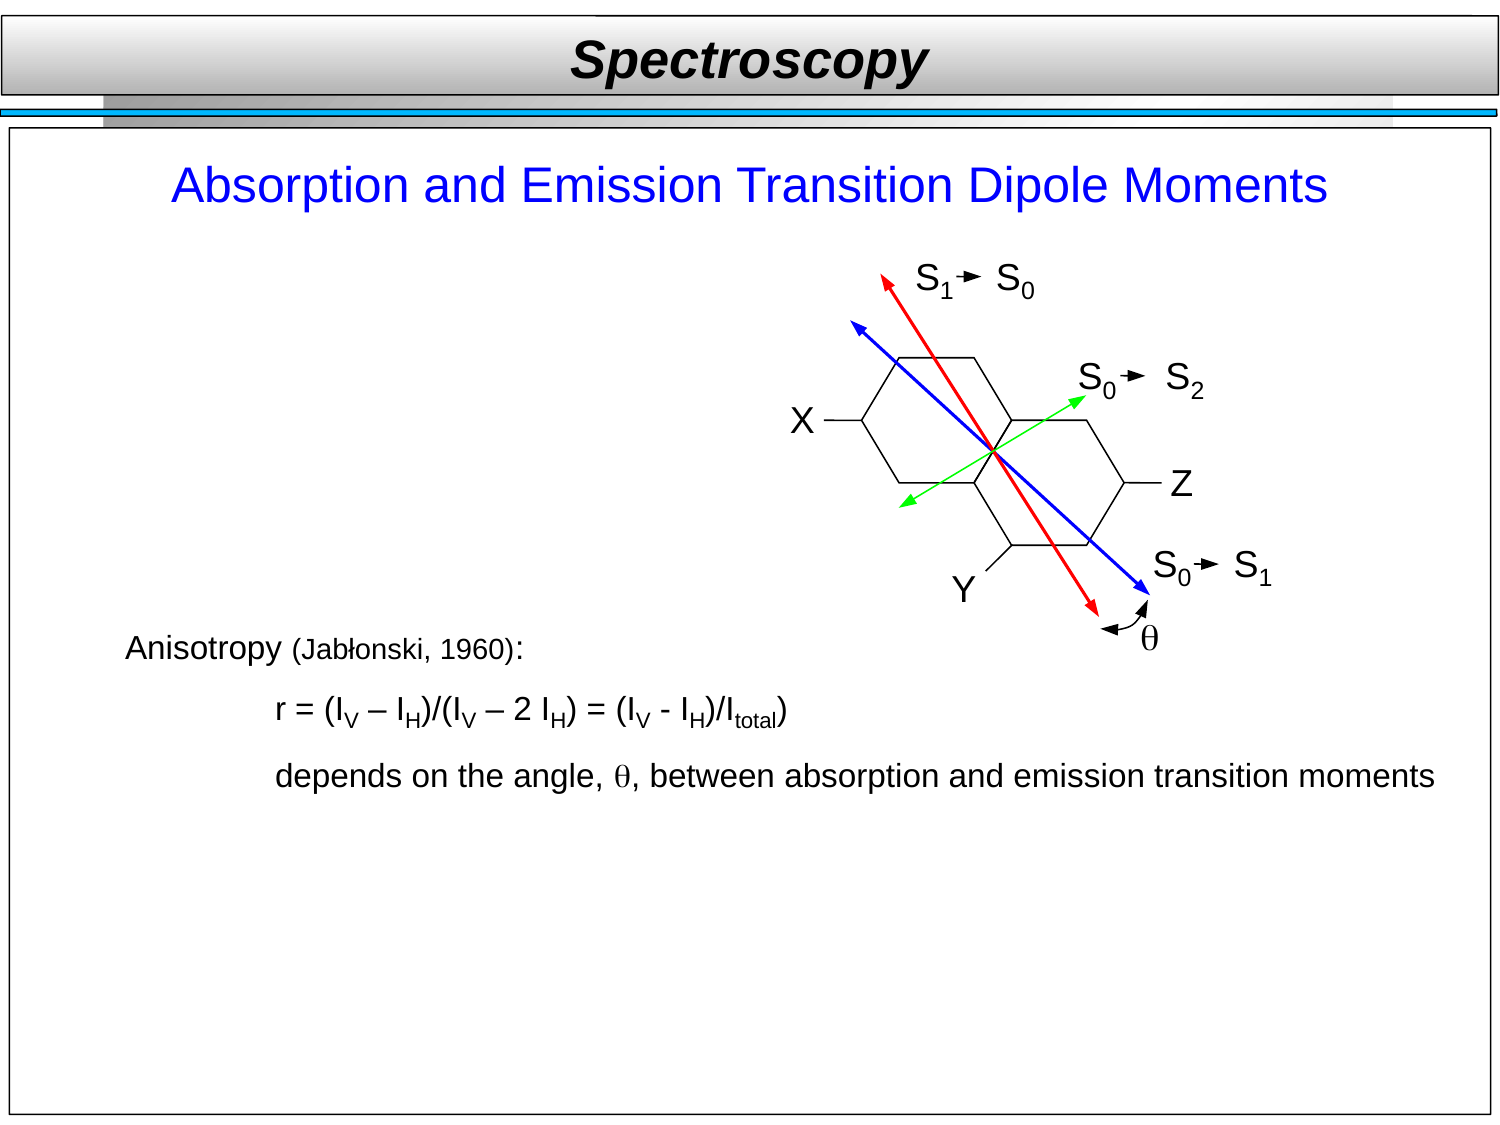

Spectroscopy
# Absorption and Emission Transition Dipole Moments
S1 S0
S0 S1
S0 S2
X
Z
Y

Anisotropy (Jabłonski, 1960):
r = (IV – IH)/(IV – 2 IH) = (IV - IH)/Itotal)
depends on the angle, , between absorption and emission transition moments